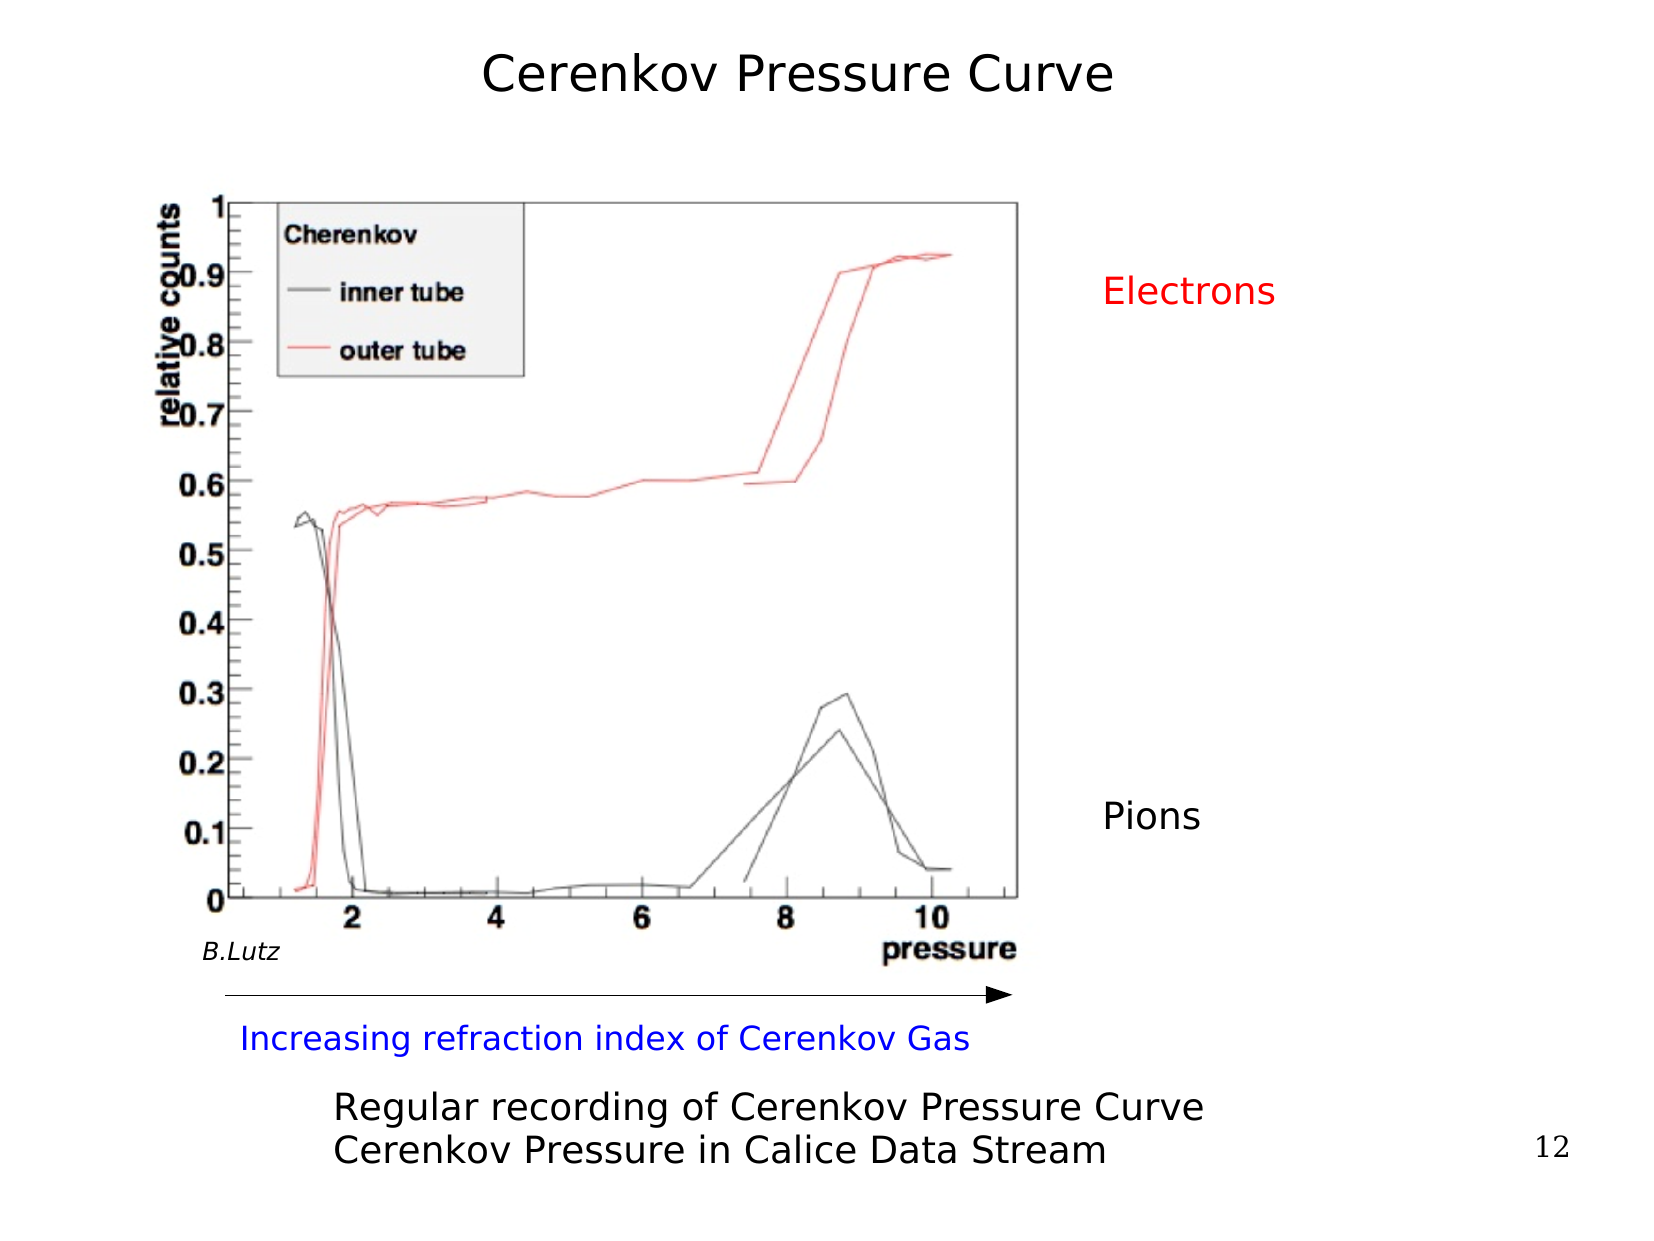

Cerenkov Pressure Curve
Electrons
Pions
B.Lutz
Increasing refraction index of Cerenkov Gas
Regular recording of Cerenkov Pressure Curve
Cerenkov Pressure in Calice Data Stream
12